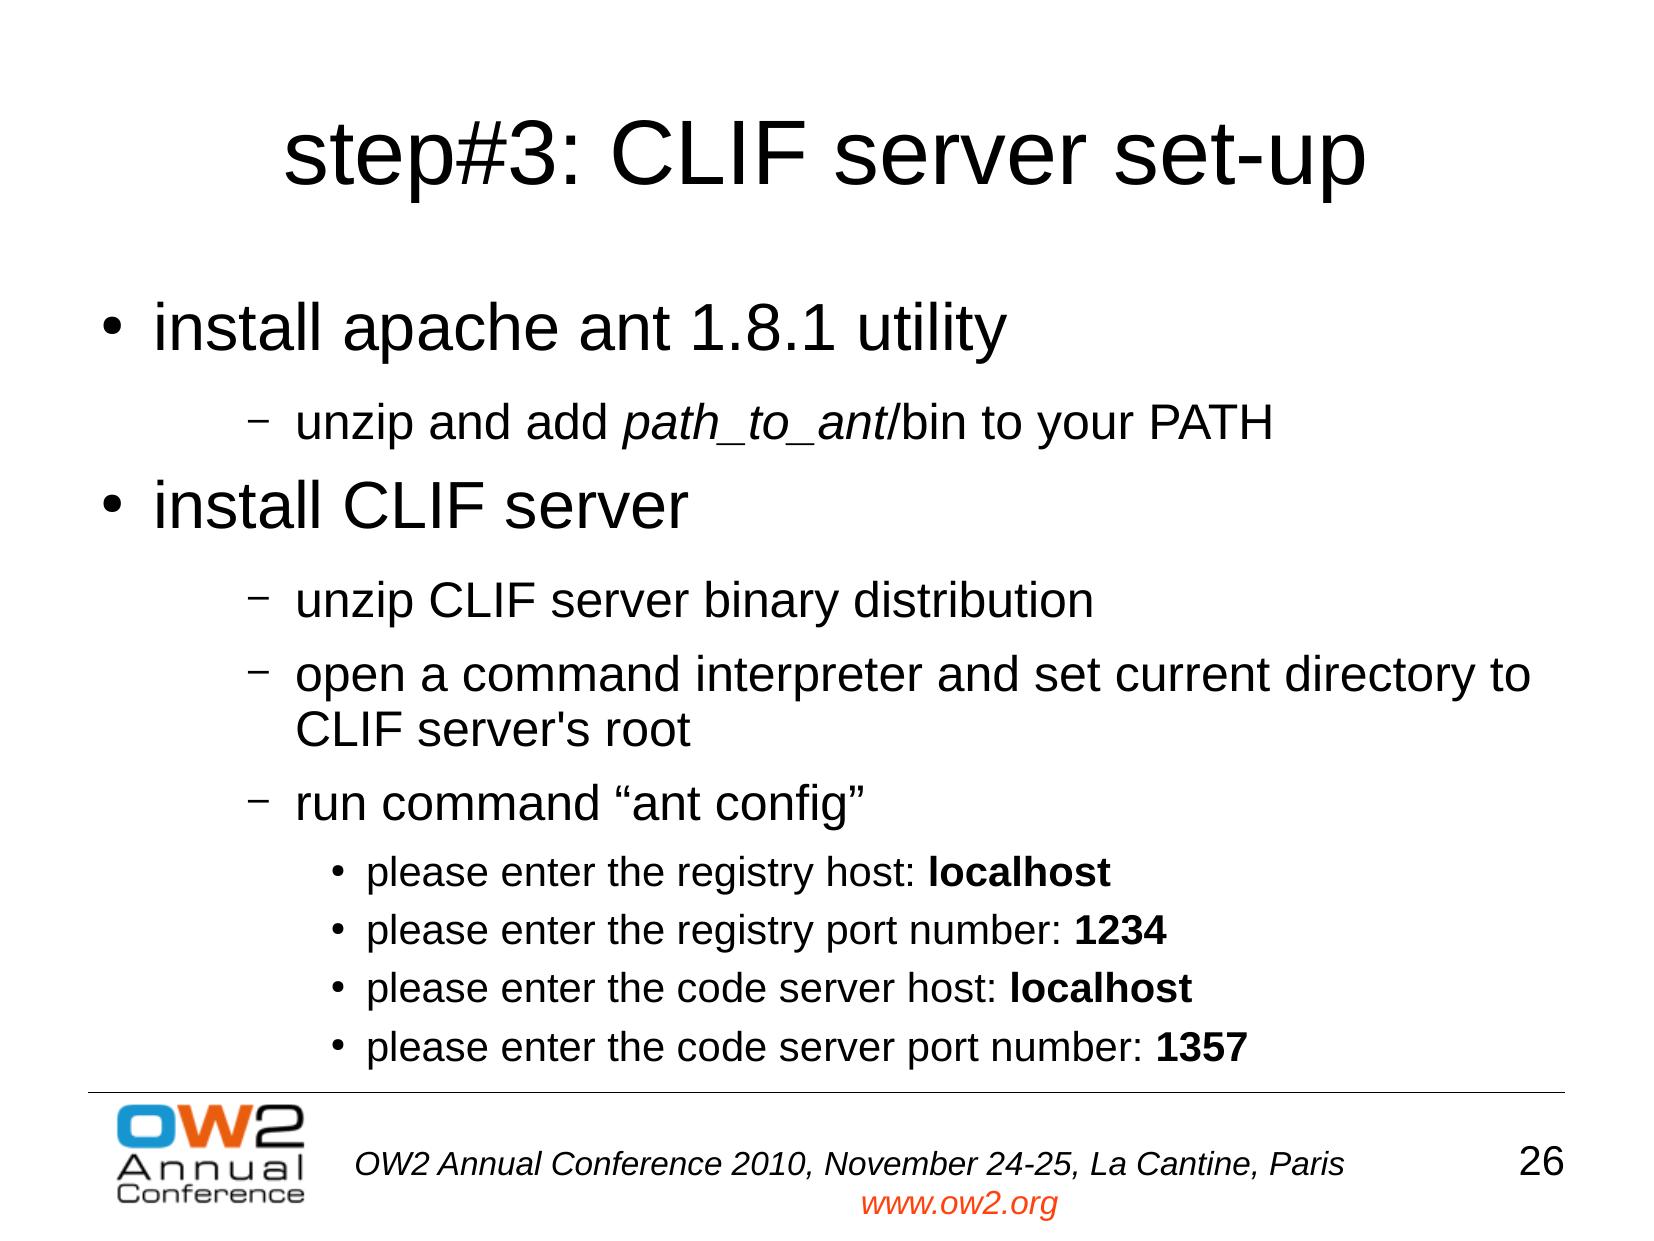

# step#3: CLIF server set-up
install apache ant 1.8.1 utility
unzip and add path_to_ant/bin to your PATH
install CLIF server
unzip CLIF server binary distribution
open a command interpreter and set current directory to CLIF server's root
run command “ant config”
please enter the registry host: localhost
please enter the registry port number: 1234
please enter the code server host: localhost
please enter the code server port number: 1357